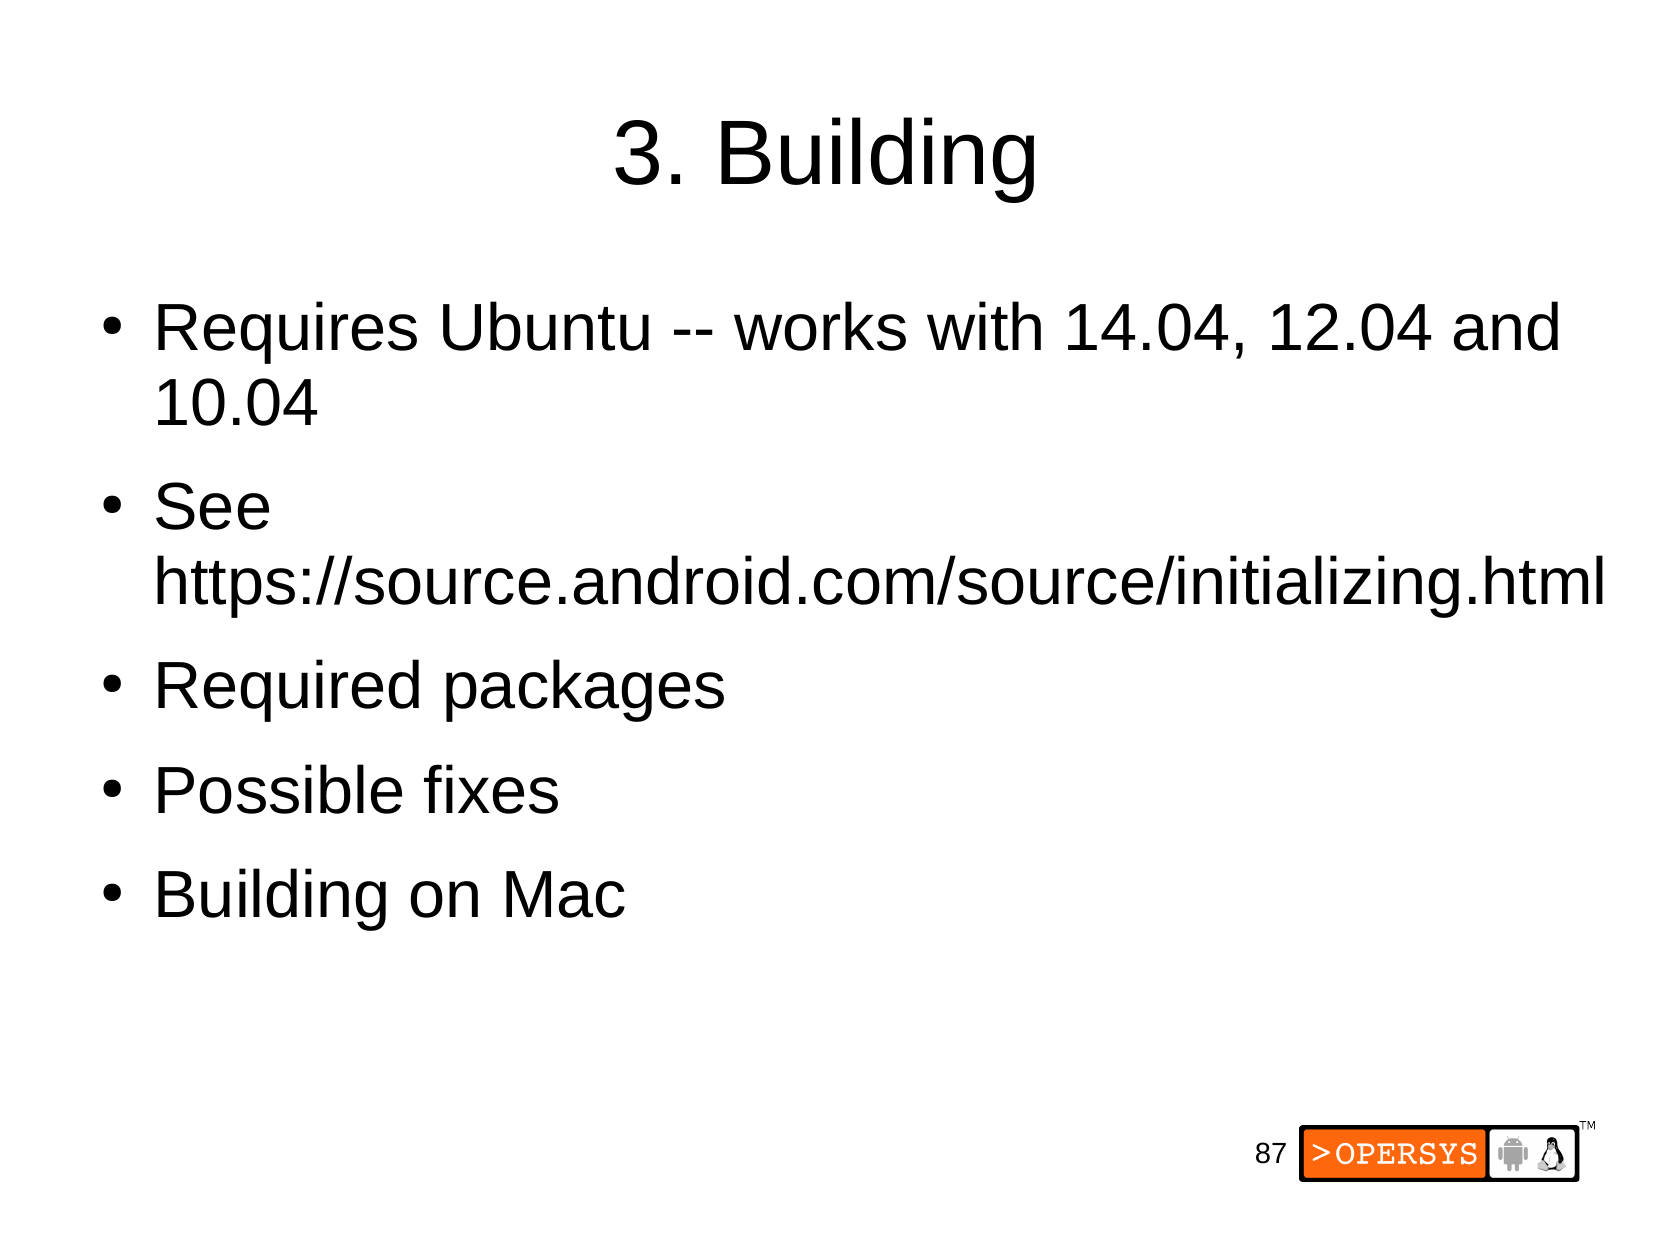

# 3. Building
Requires Ubuntu -- works with 14.04, 12.04 and 10.04
See https://source.android.com/source/initializing.html
Required packages
Possible fixes
Building on Mac